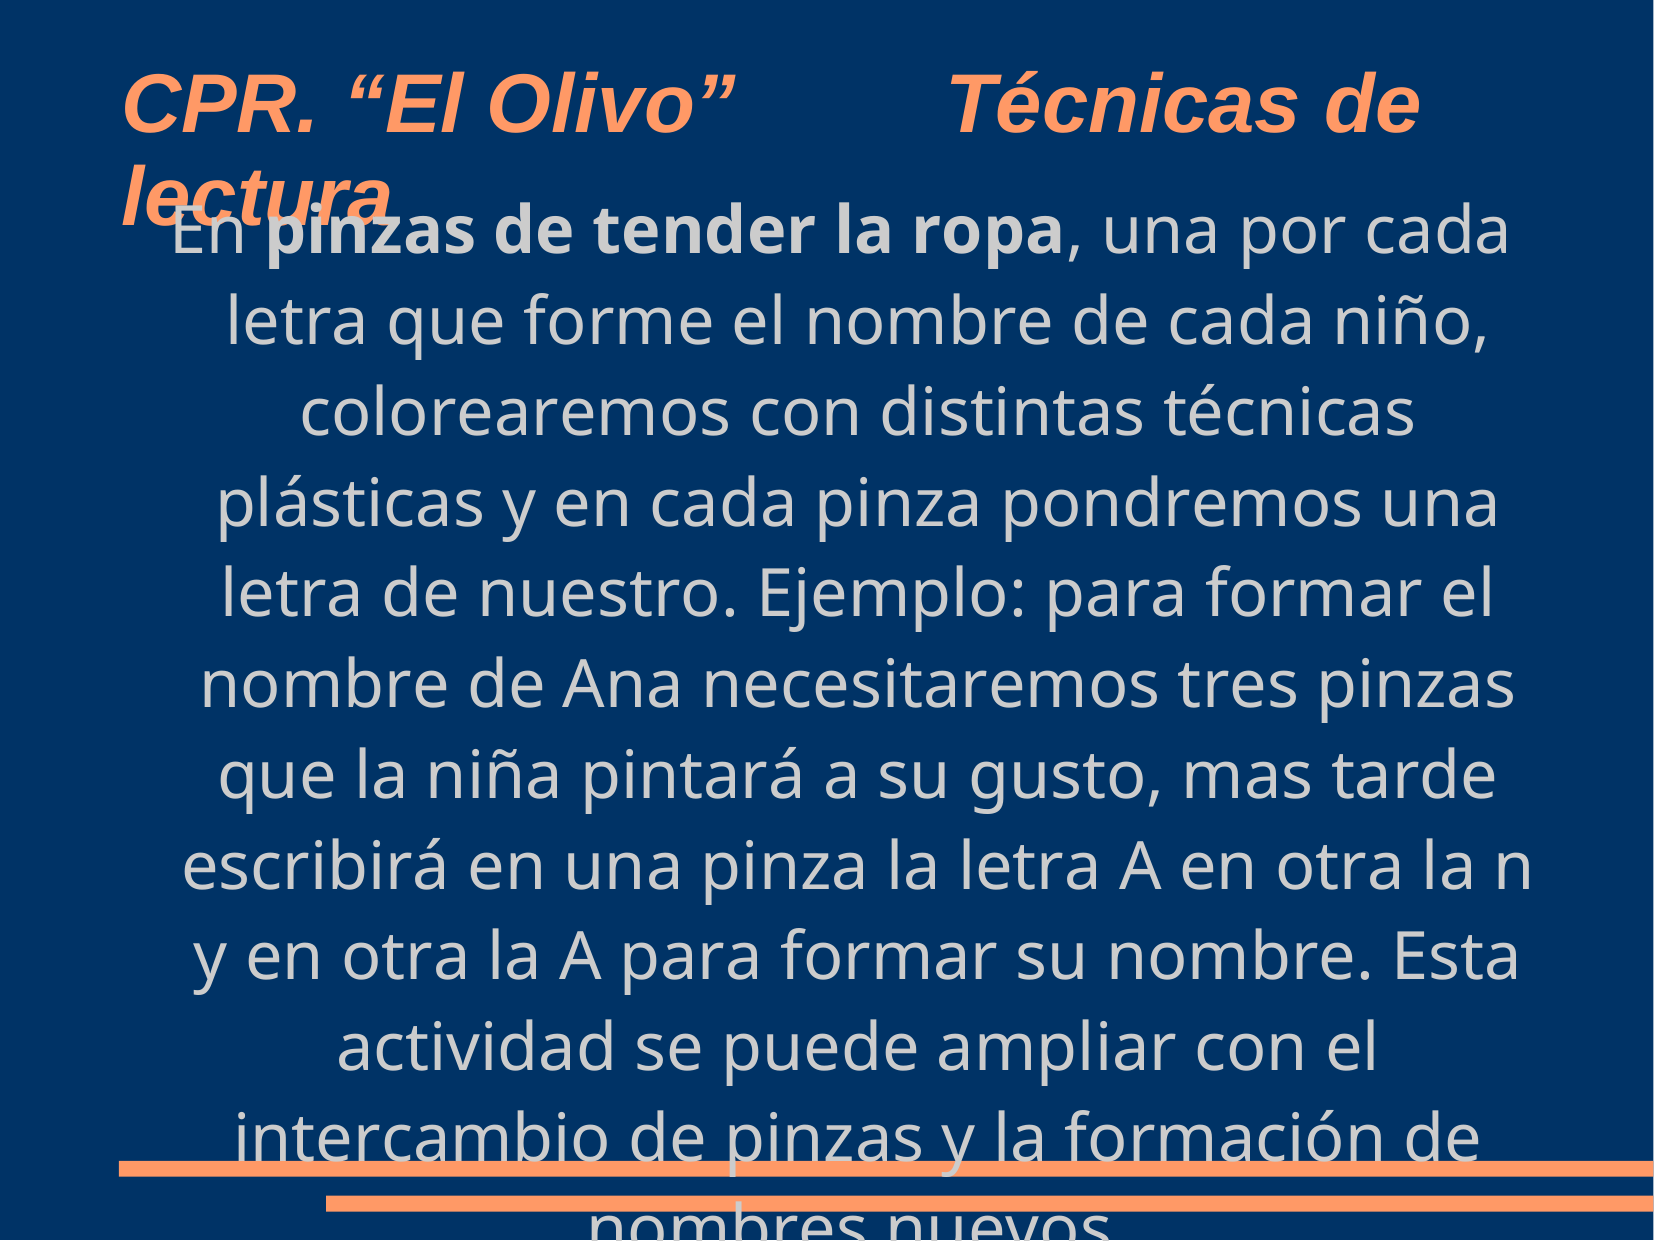

# CPR. “El Olivo” Técnicas de lectura
En pinzas de tender la ropa, una por cada letra que forme el nombre de cada niño, colorearemos con distintas técnicas plásticas y en cada pinza pondremos una letra de nuestro. Ejemplo: para formar el nombre de Ana necesitaremos tres pinzas que la niña pintará a su gusto, mas tarde escribirá en una pinza la letra A en otra la n y en otra la A para formar su nombre. Esta actividad se puede ampliar con el intercambio de pinzas y la formación de nombres nuevos.